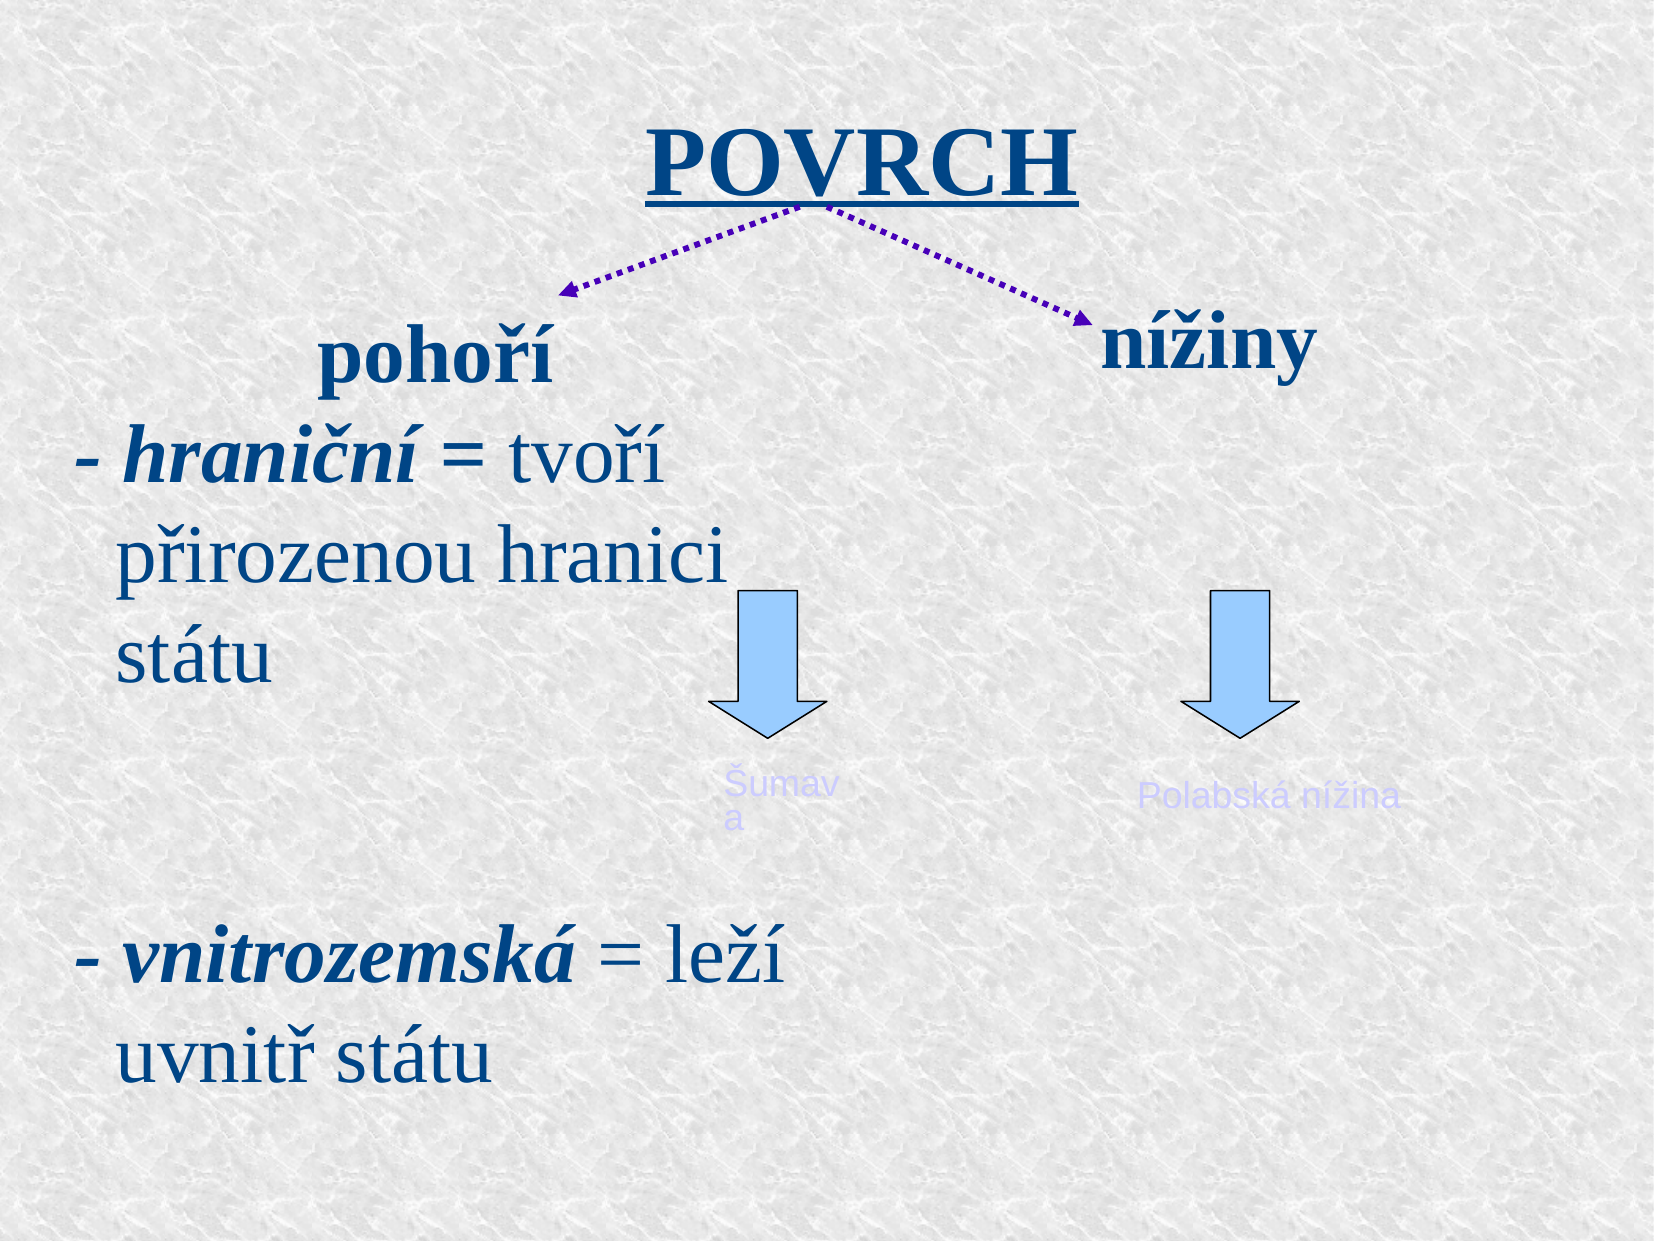

# POVRCH
nížiny
pohoří
- hraniční = tvoří
 přirozenou hranici
 státu
- vnitrozemská = leží
 uvnitř státu
Šumava
Polabská nížina